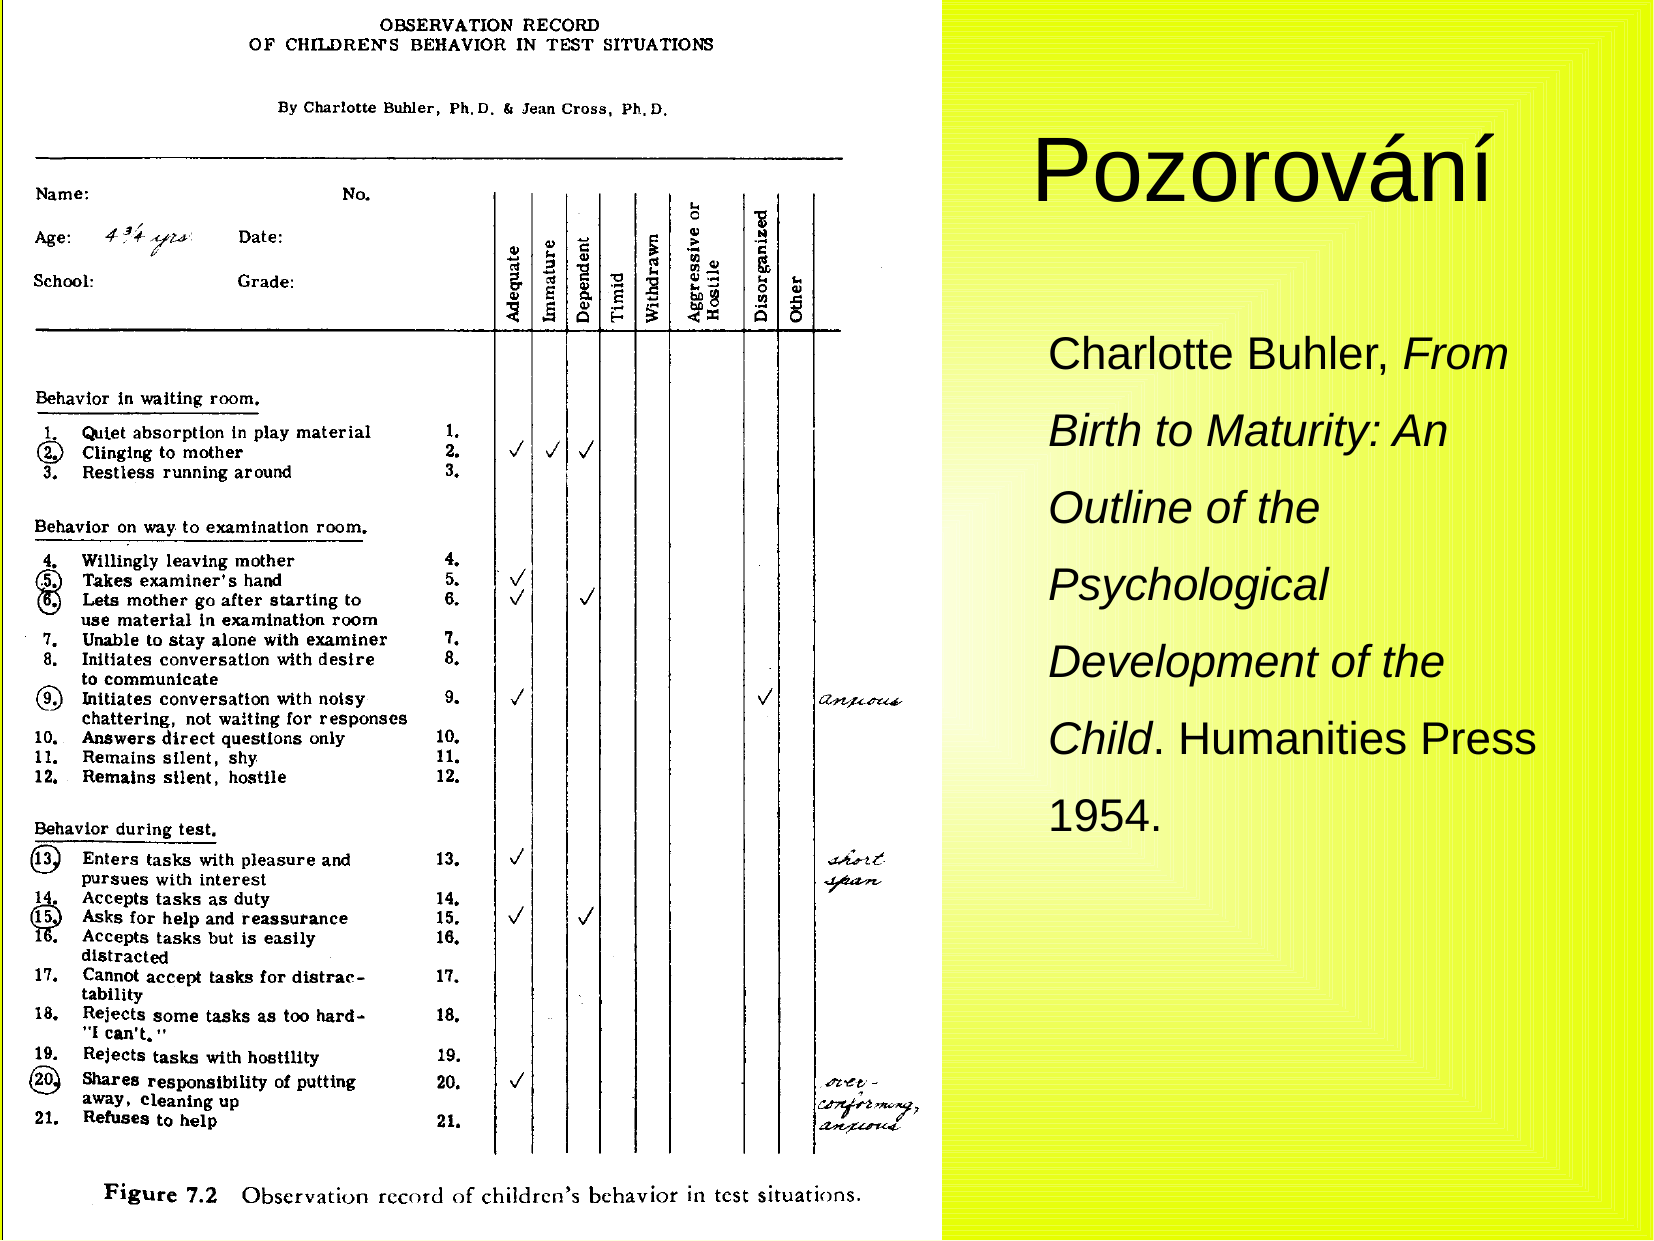

# Pozorování
Charlotte Buhler, From Birth to Maturity: An Outline of the Psychological Development of the Child. Humanities Press 1954.